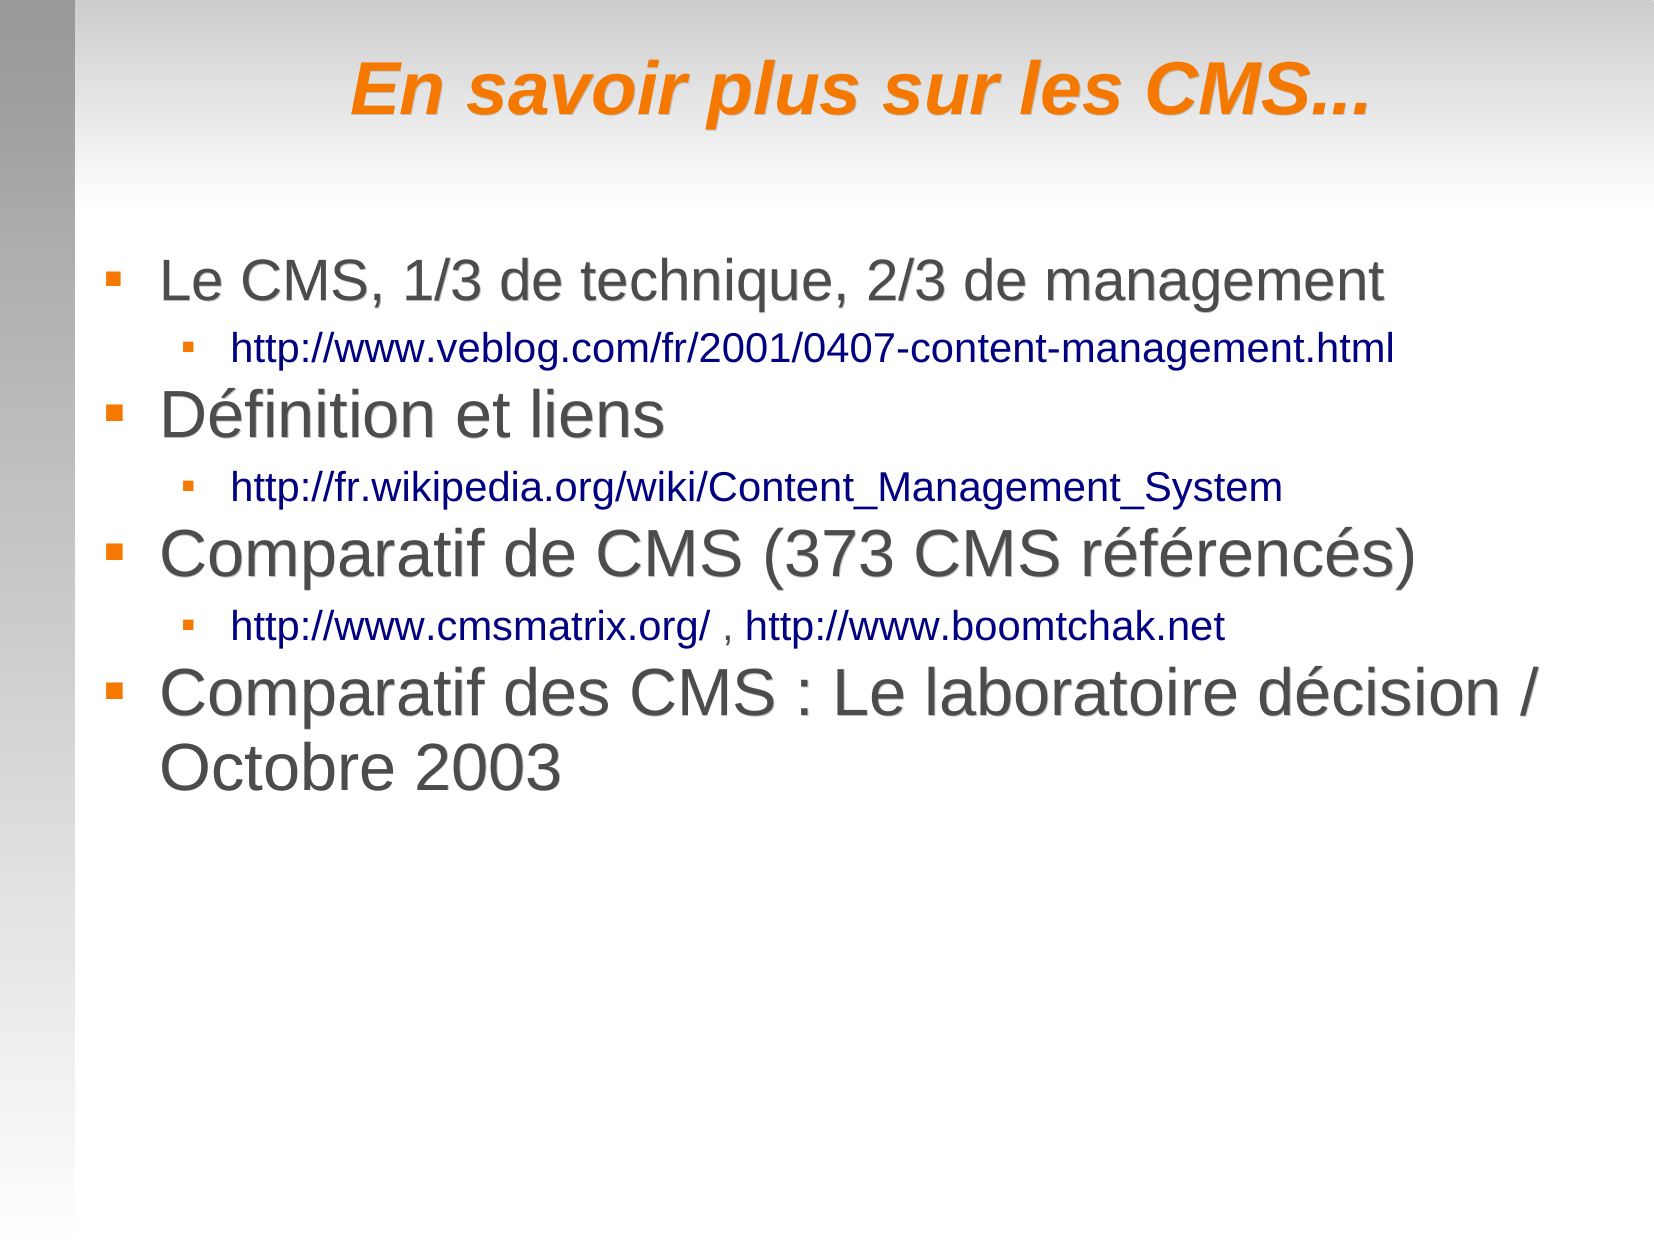

# En savoir plus sur les CMS...
Le CMS, 1/3 de technique, 2/3 de management
http://www.veblog.com/fr/2001/0407-content-management.html
Définition et liens
http://fr.wikipedia.org/wiki/Content_Management_System
Comparatif de CMS (373 CMS référencés)
http://www.cmsmatrix.org/ , http://www.boomtchak.net
Comparatif des CMS : Le laboratoire décision / Octobre 2003